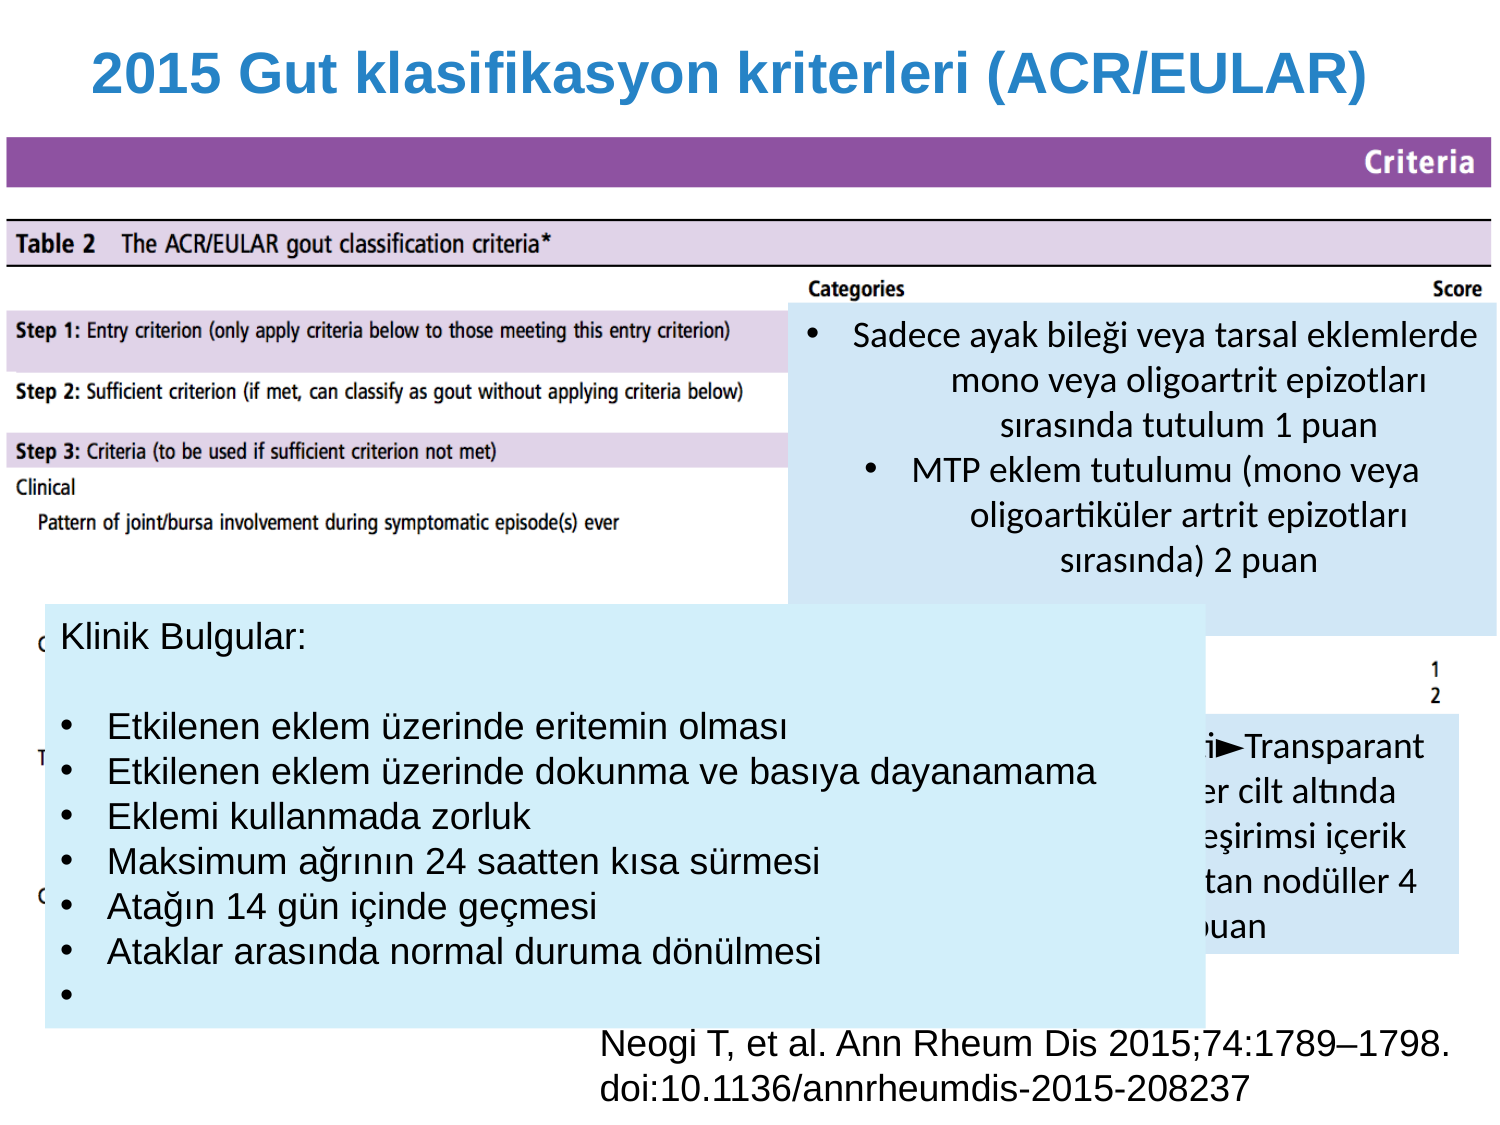

2015 Gut klasifikasyon kriterleri (ACR/EULAR)
Sadece ayak bileği veya tarsal eklemlerde mono veya oligoartrit epizotları sırasında tutulum 1 puan
MTP eklem tutulumu (mono veya oligoartiküler artrit epizotları sırasında) 2 puan
Klinik Bulgular:
Etkilenen eklem üzerinde eritemin olması
Etkilenen eklem üzerinde dokunma ve basıya dayanamama
Eklemi kullanmada zorluk
Maksimum ağrının 24 saatten kısa sürmesi
Atağın 14 gün içinde geçmesi
Ataklar arasında normal duruma dönülmesi
Tofüs tespiti►Transparant ve vasküler cilt altında içinde tebeşirimsi içerik olan subkutan nodüller 4 puan
Neogi T, et al. Ann Rheum Dis 2015;74:1789–1798. doi:10.1136/annrheumdis-2015-208237